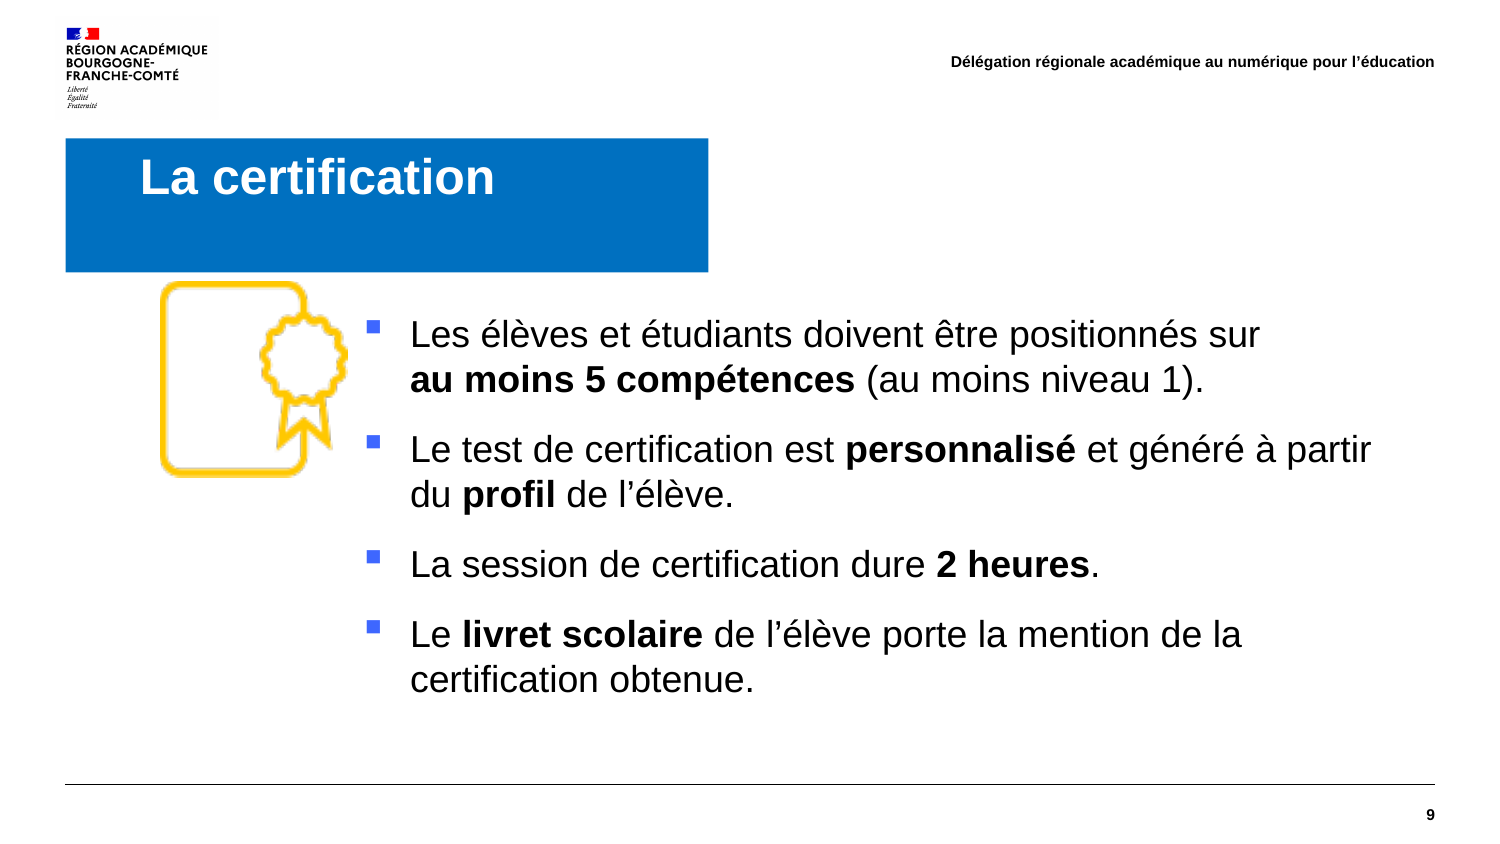

Délégation régionale académique au numérique pour l’éducation
# La certification
Les élèves et étudiants doivent être positionnés sur au moins 5 compétences (au moins niveau 1).
Le test de certification est personnalisé et généré à partir du profil de l’élève.
La session de certification dure 2 heures.
Le livret scolaire de l’élève porte la mention de la certification obtenue.